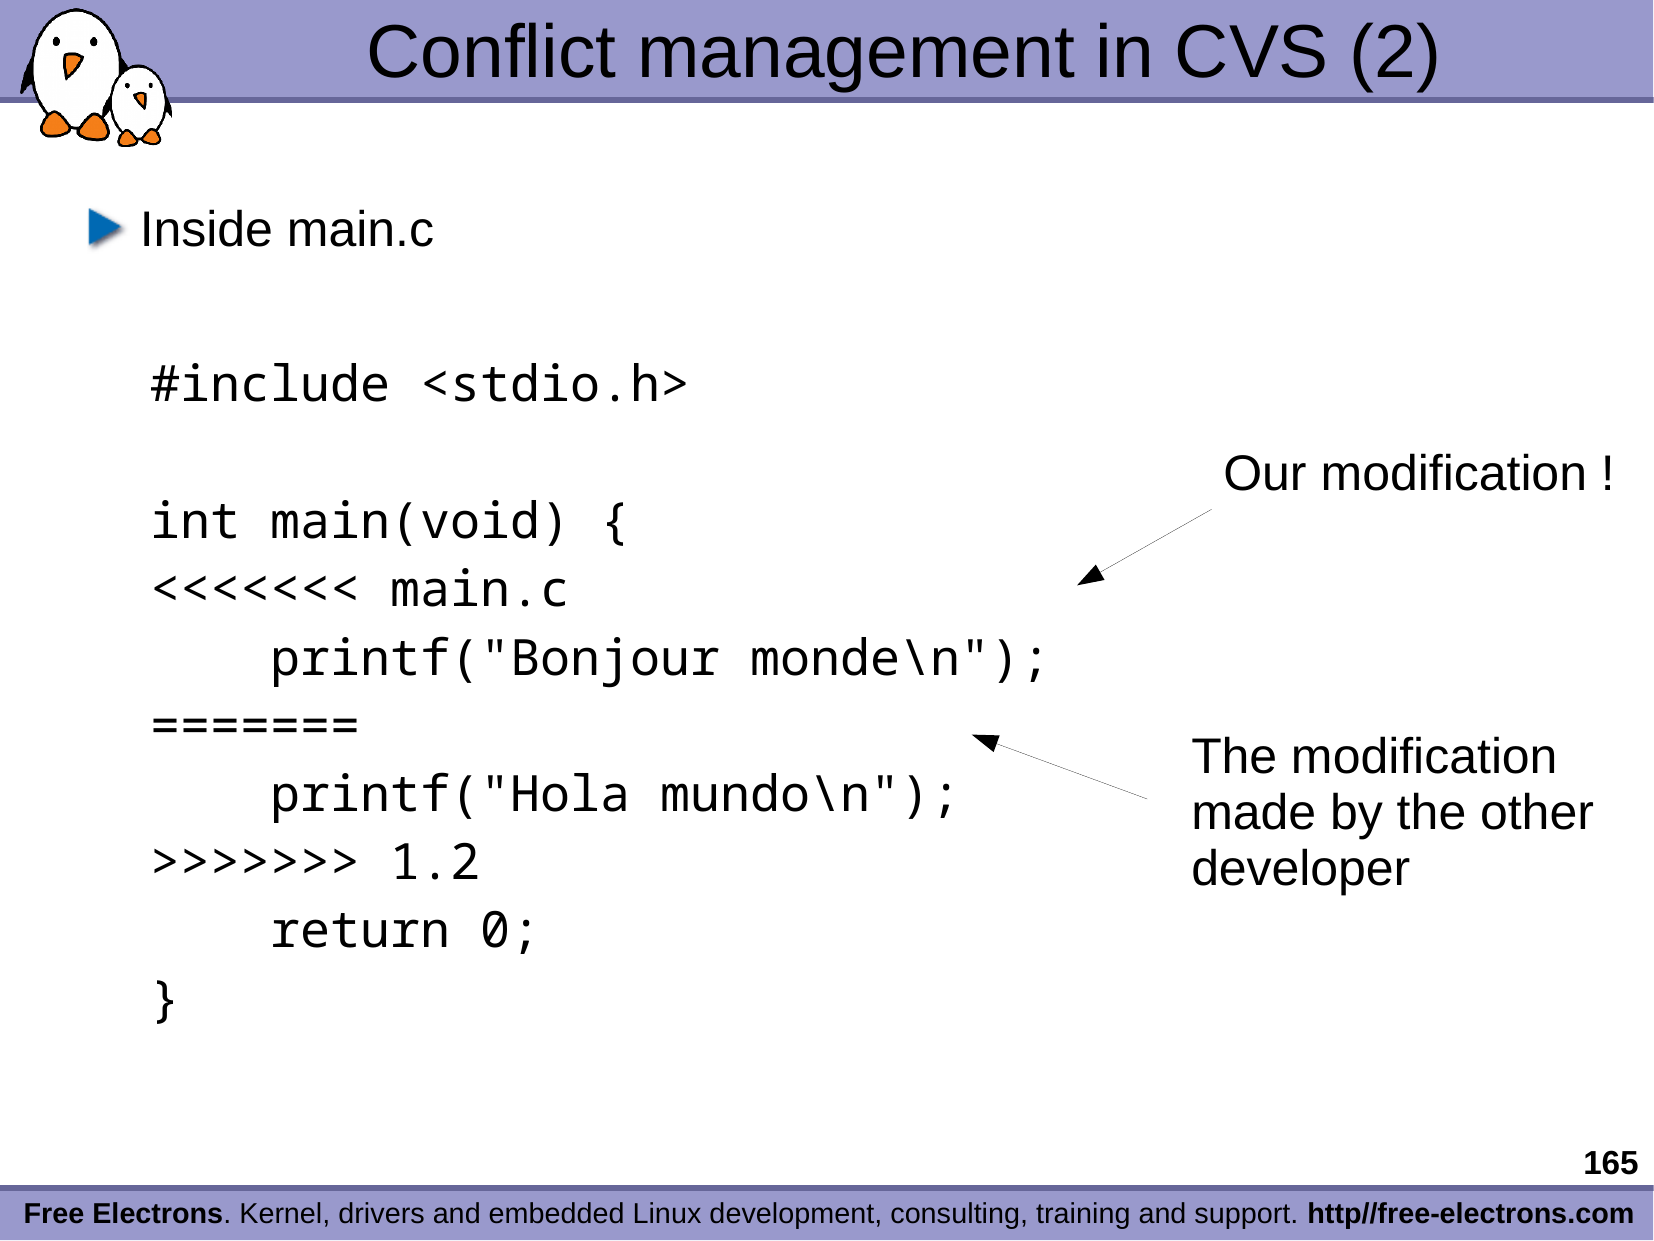

# Conflict management in CVS (2)
Inside main.c
#include <stdio.h>
int main(void) {
<<<<<<< main.c
 printf("Bonjour monde\n");
=======
 printf("Hola mundo\n");
>>>>>>> 1.2
 return 0;
}
Our modification !
The modification made by the other developer